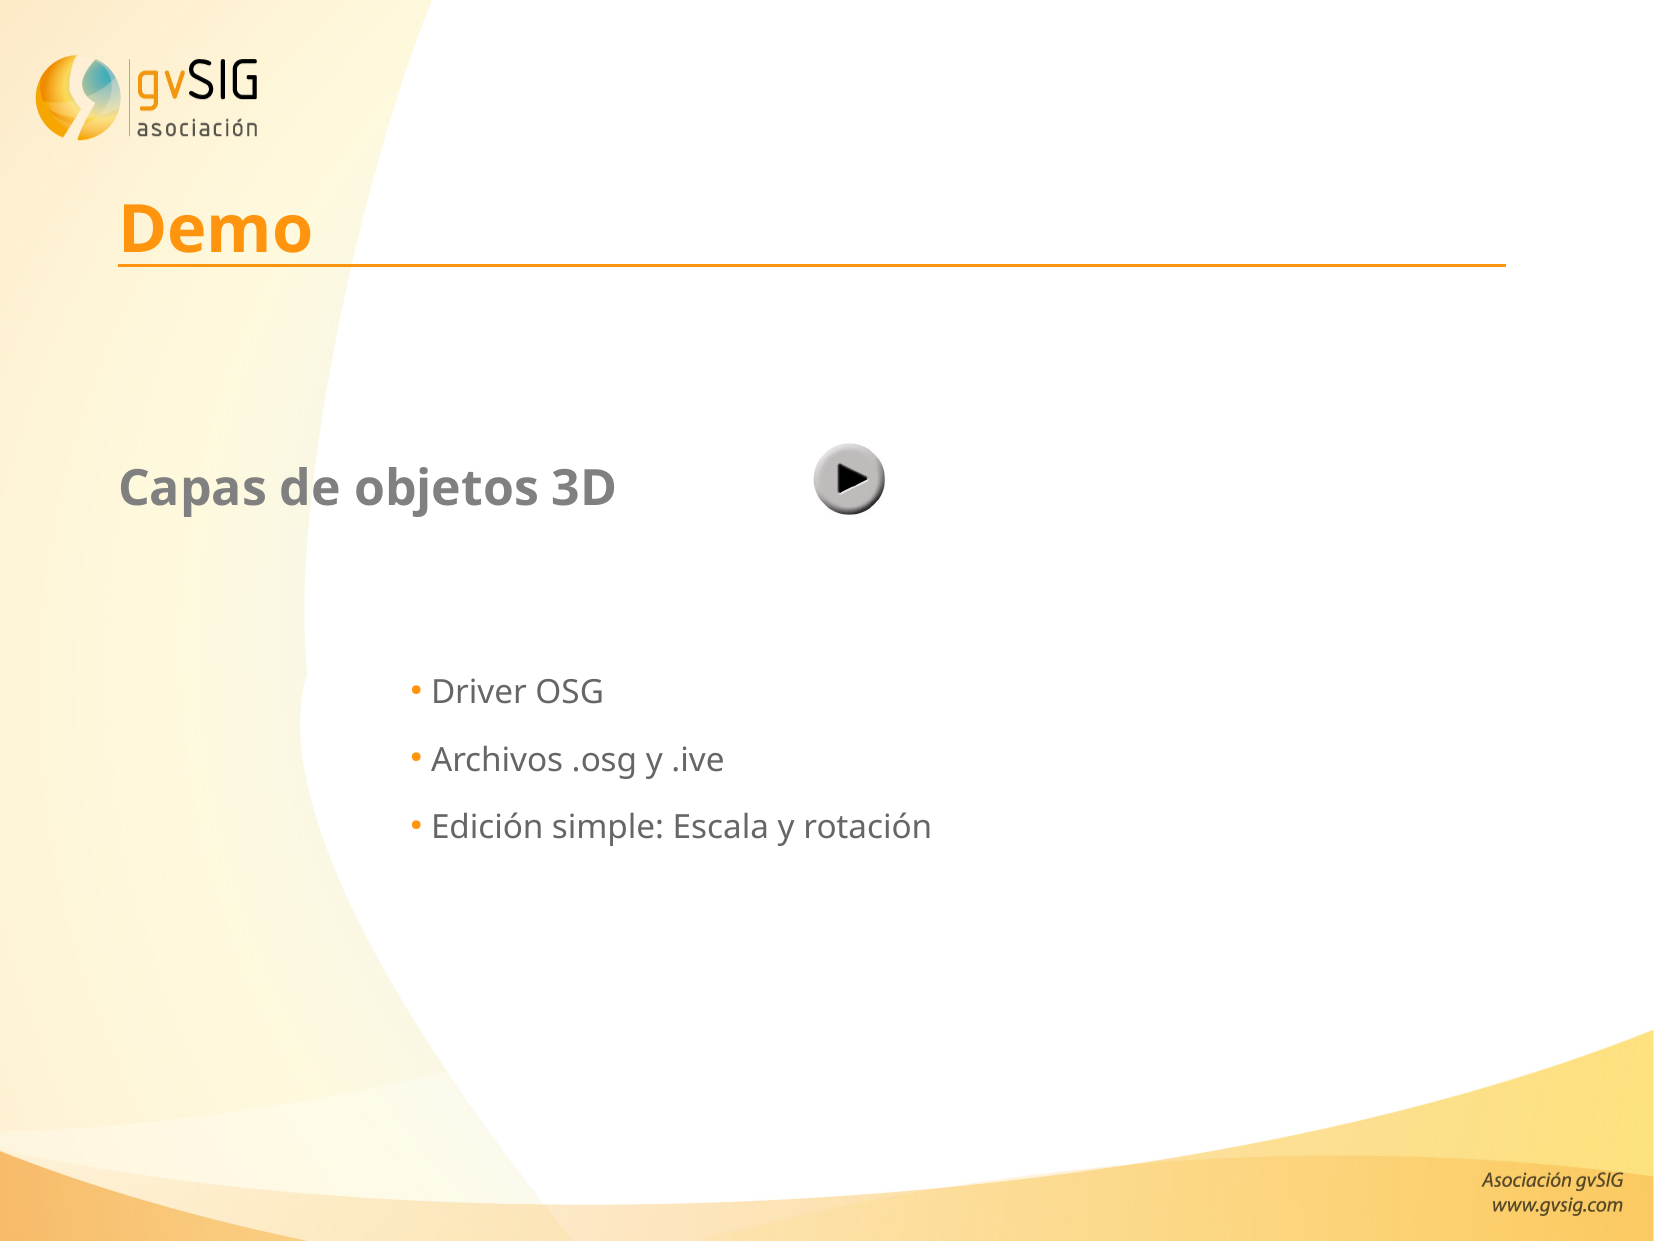

# Demo
Capas de objetos 3D
 Driver OSG
 Archivos .osg y .ive
 Edición simple: Escala y rotación